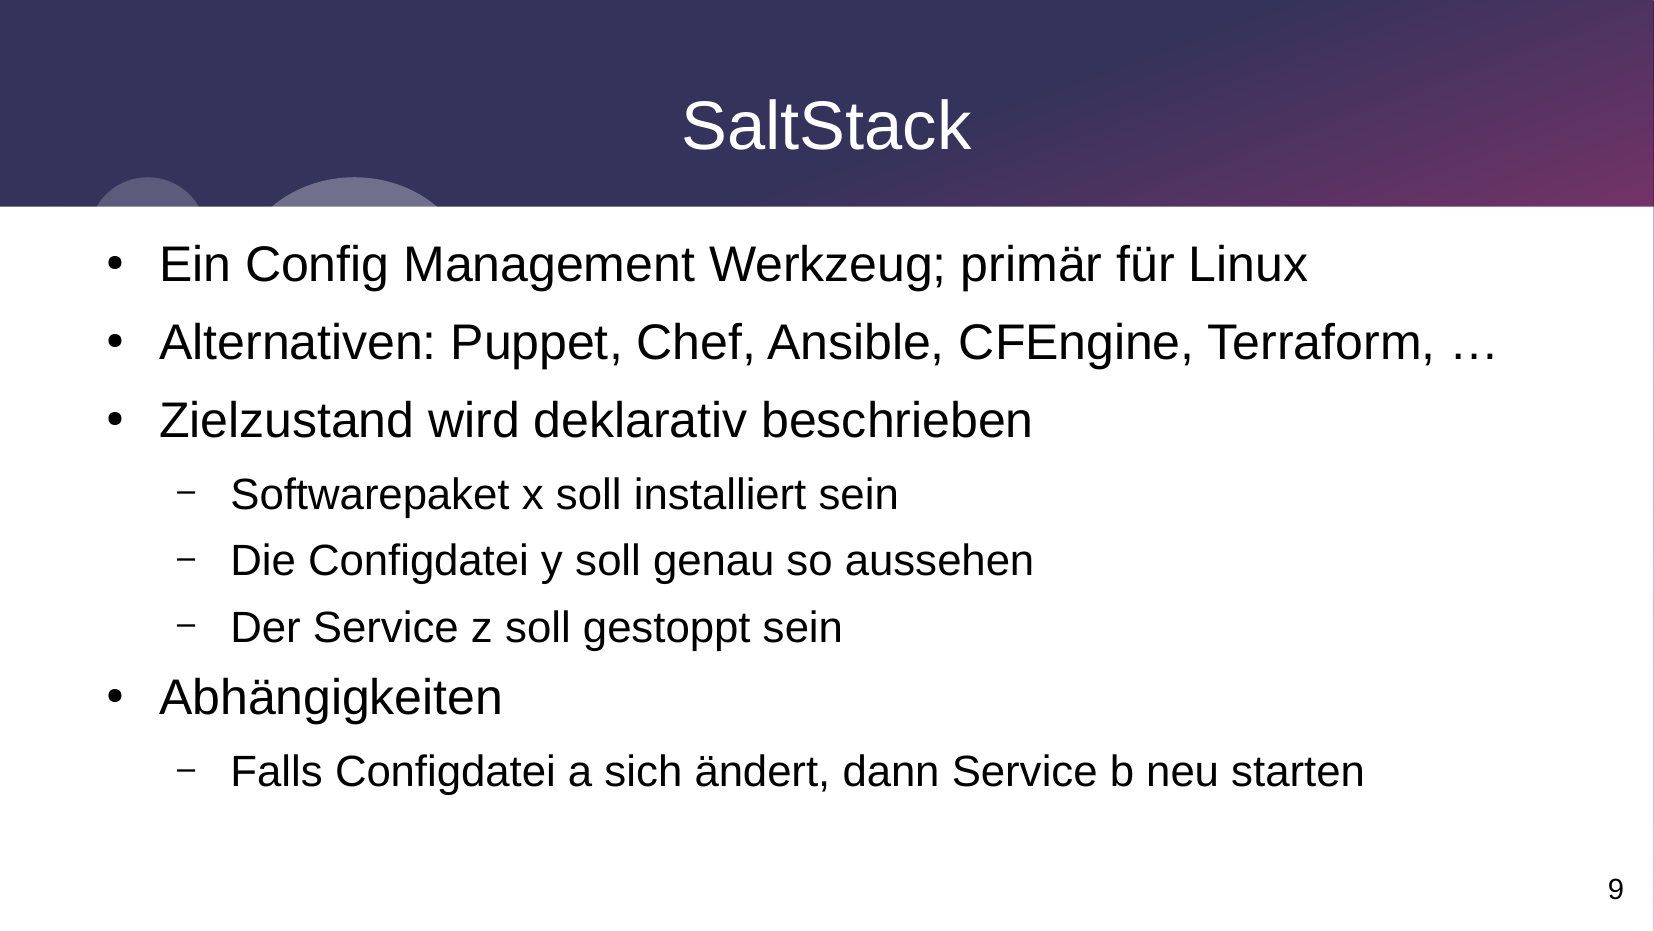

# SaltStack
Ein Config Management Werkzeug; primär für Linux
Alternativen: Puppet, Chef, Ansible, CFEngine, Terraform, …
Zielzustand wird deklarativ beschrieben
Softwarepaket x soll installiert sein
Die Configdatei y soll genau so aussehen
Der Service z soll gestoppt sein
Abhängigkeiten
Falls Configdatei a sich ändert, dann Service b neu starten